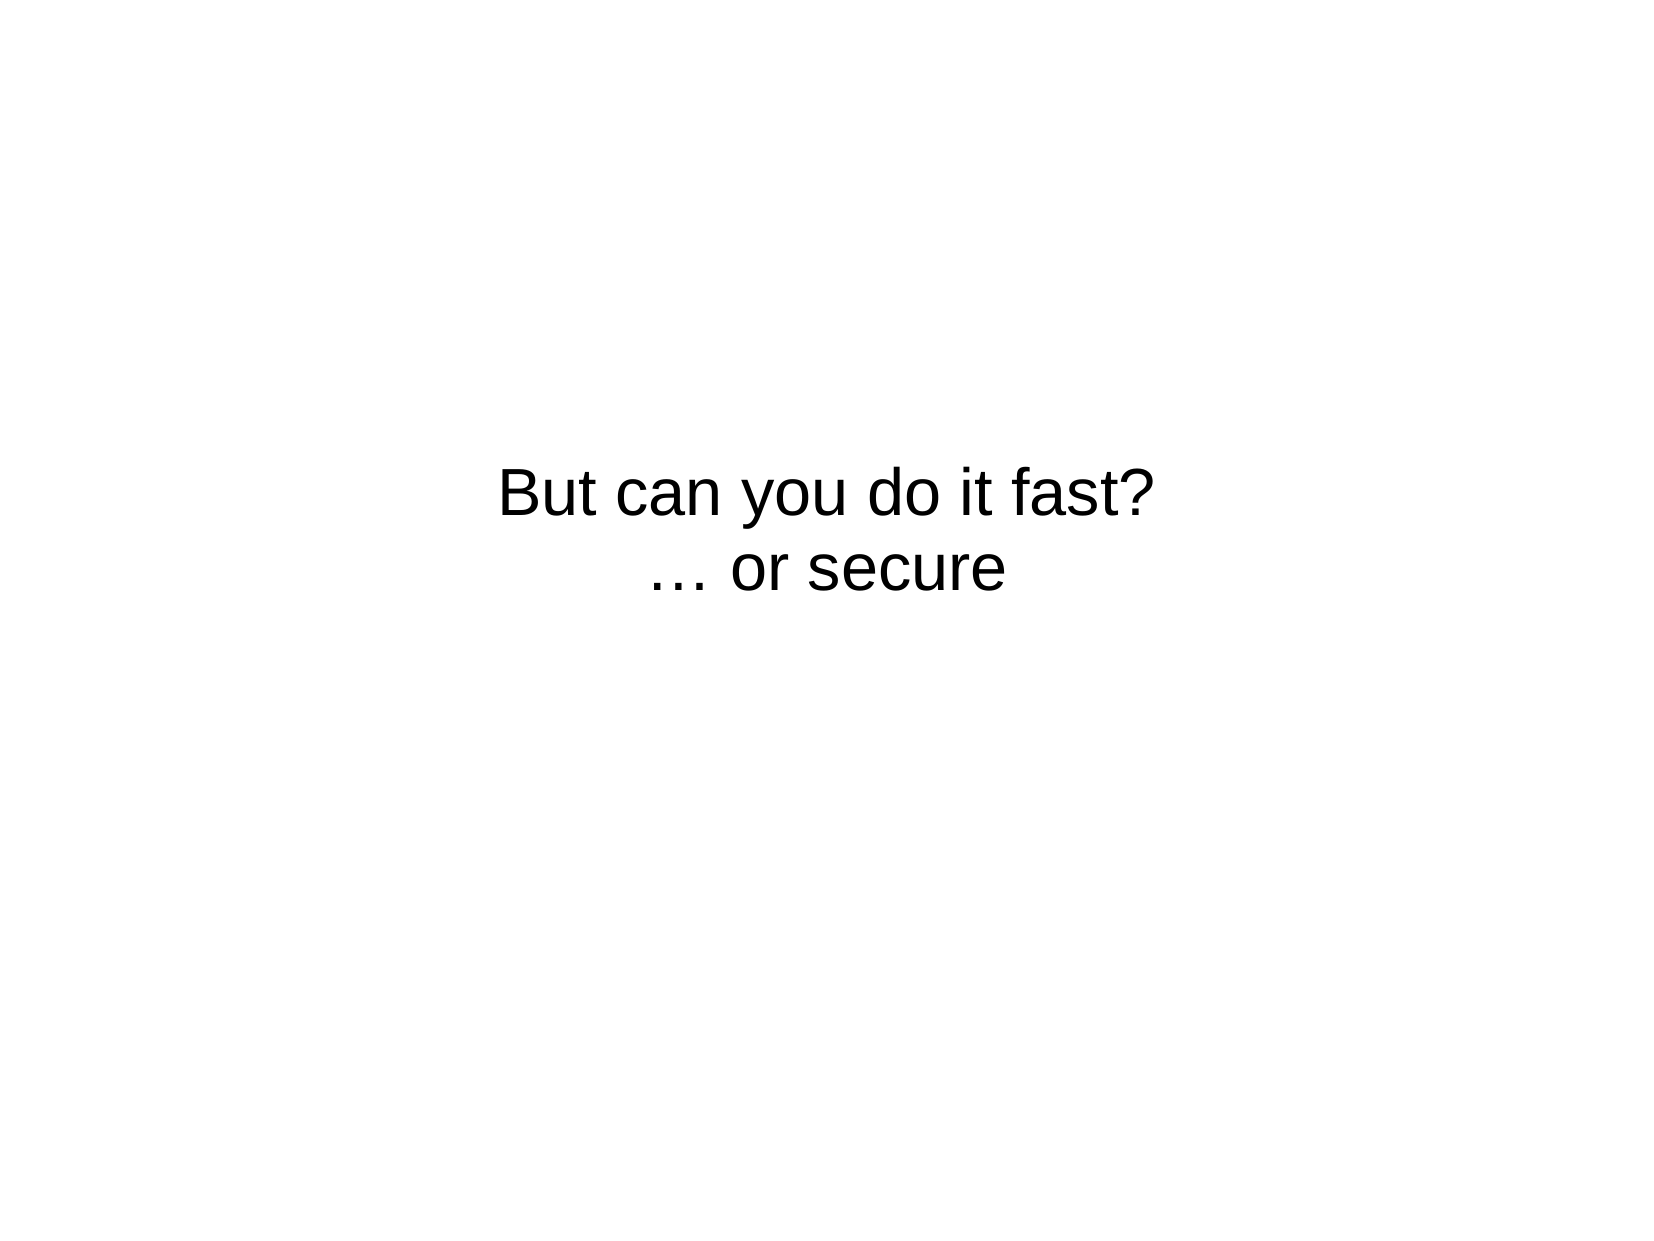

# But can you do it fast?
… or secure